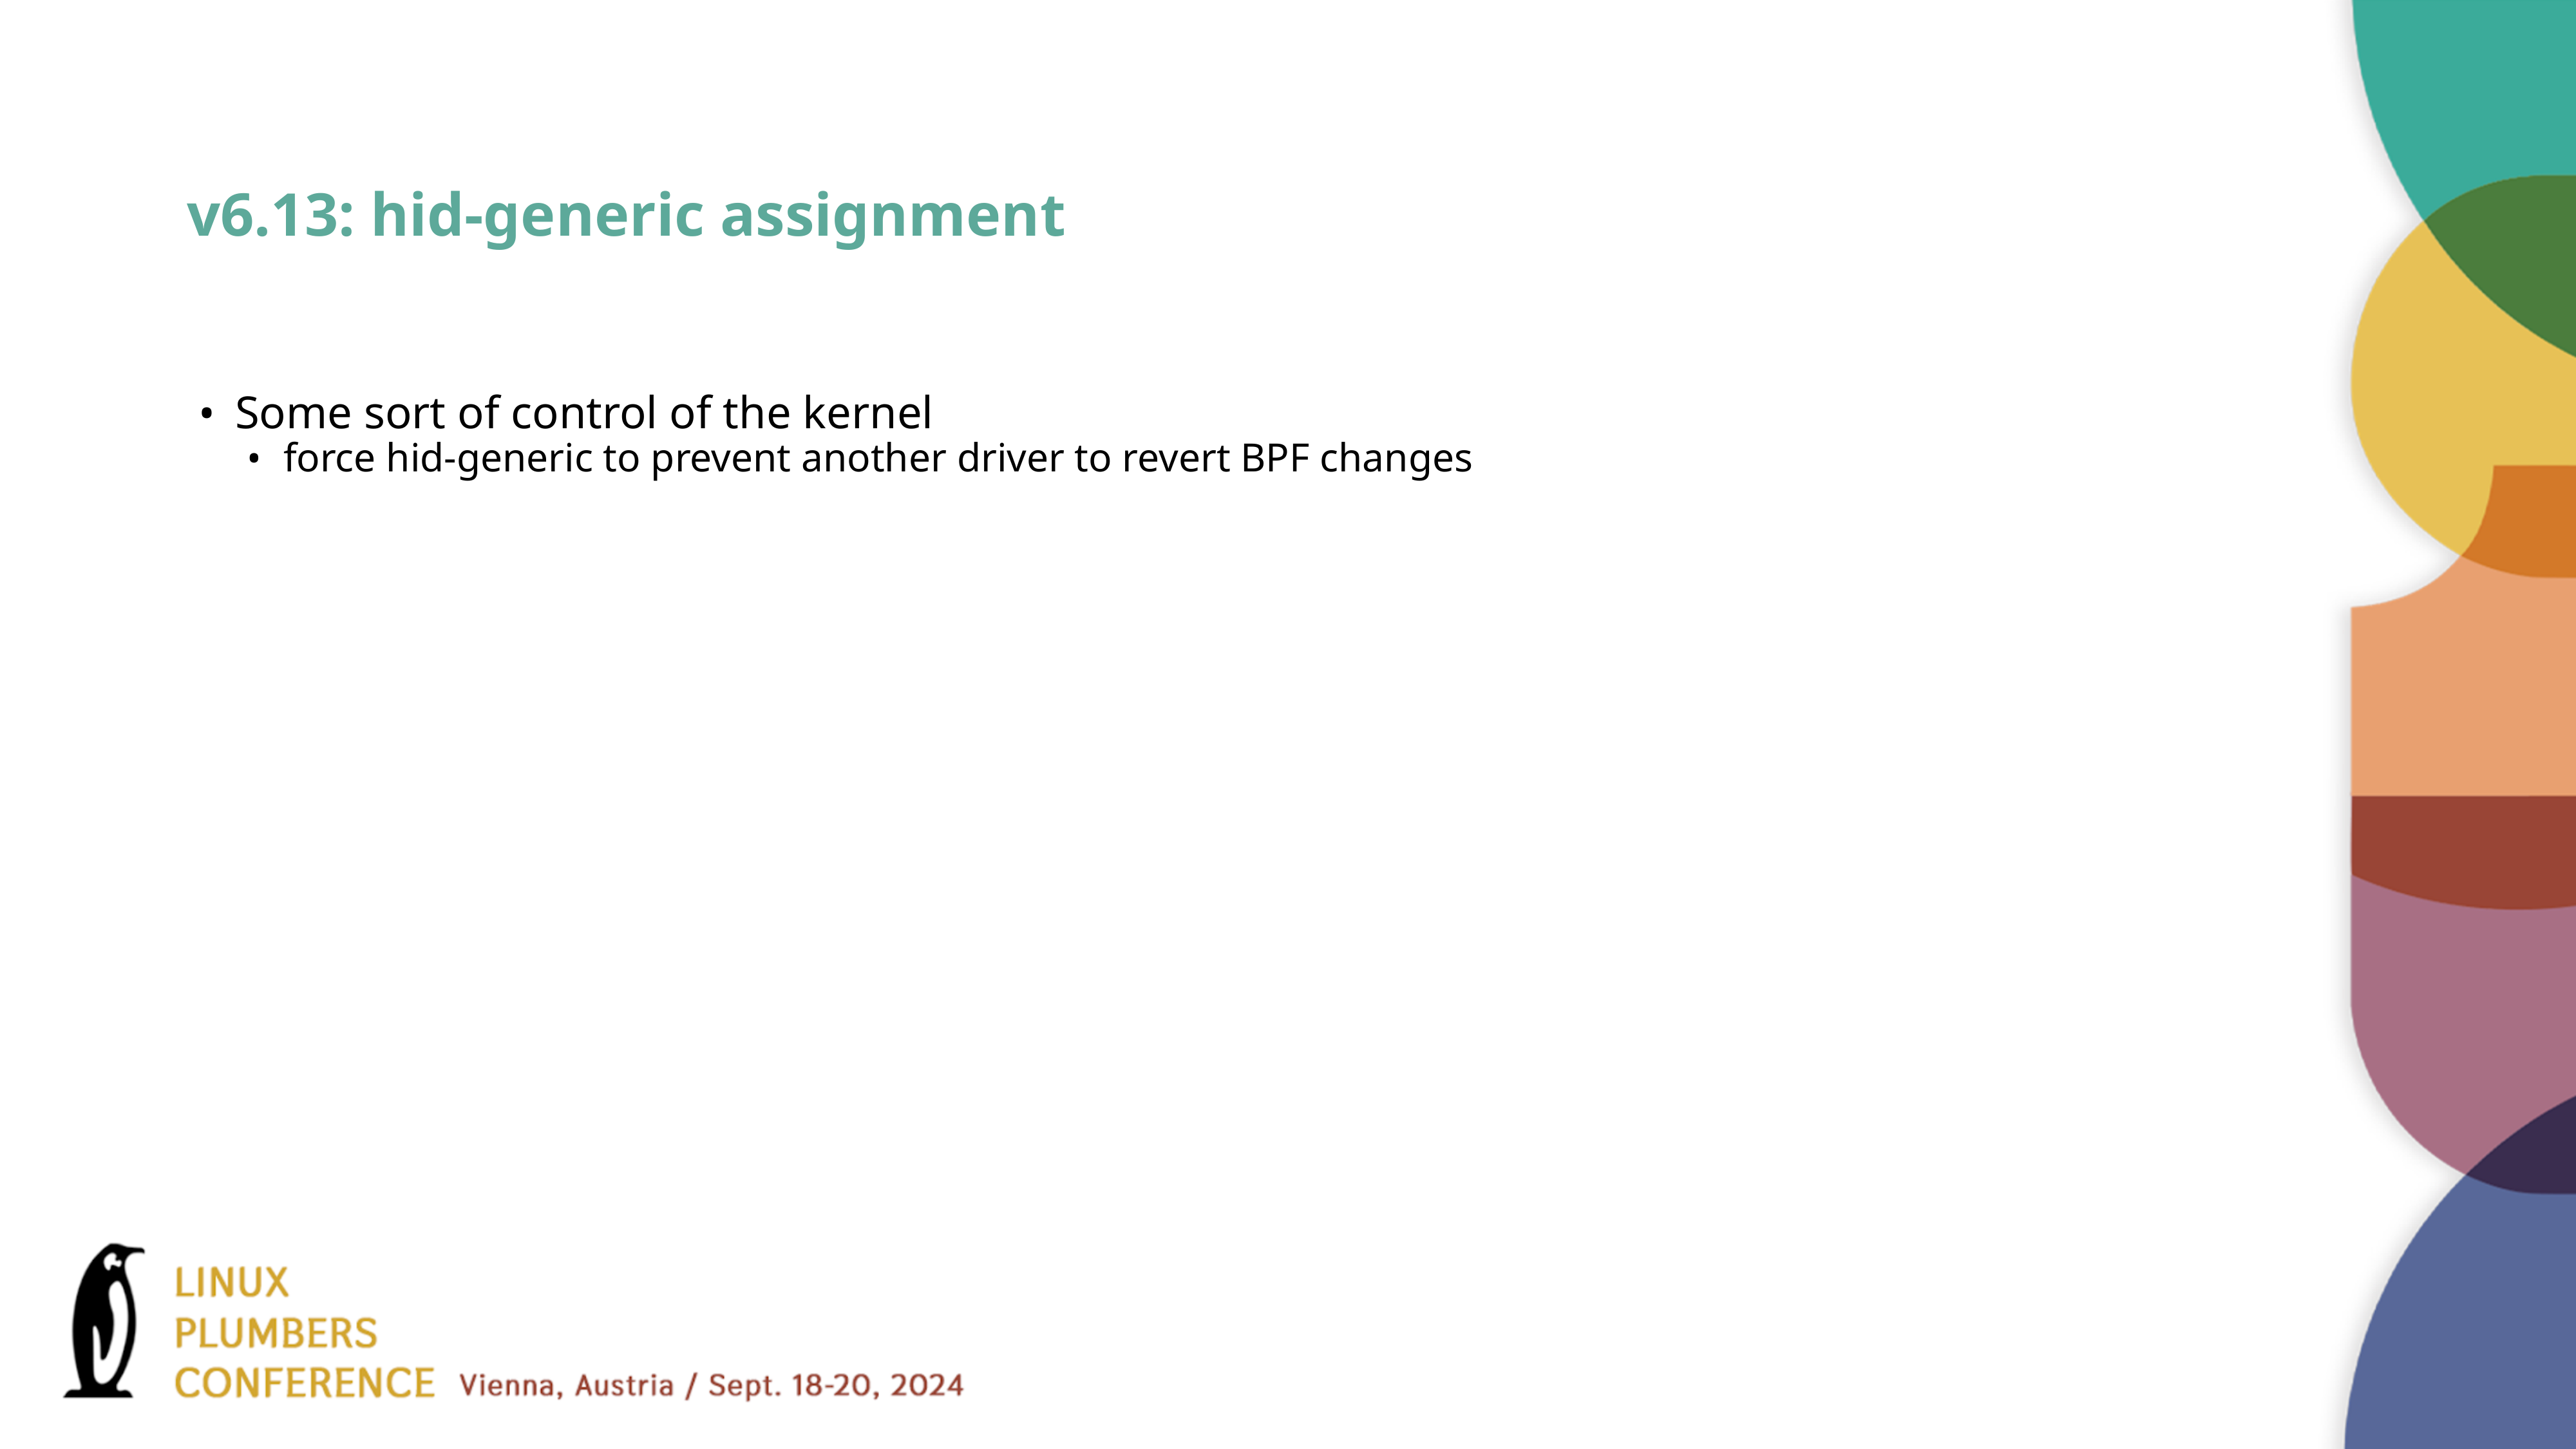

# v6.13: hid-generic assignment
Some sort of control of the kernel
force hid-generic to prevent another driver to revert BPF changes